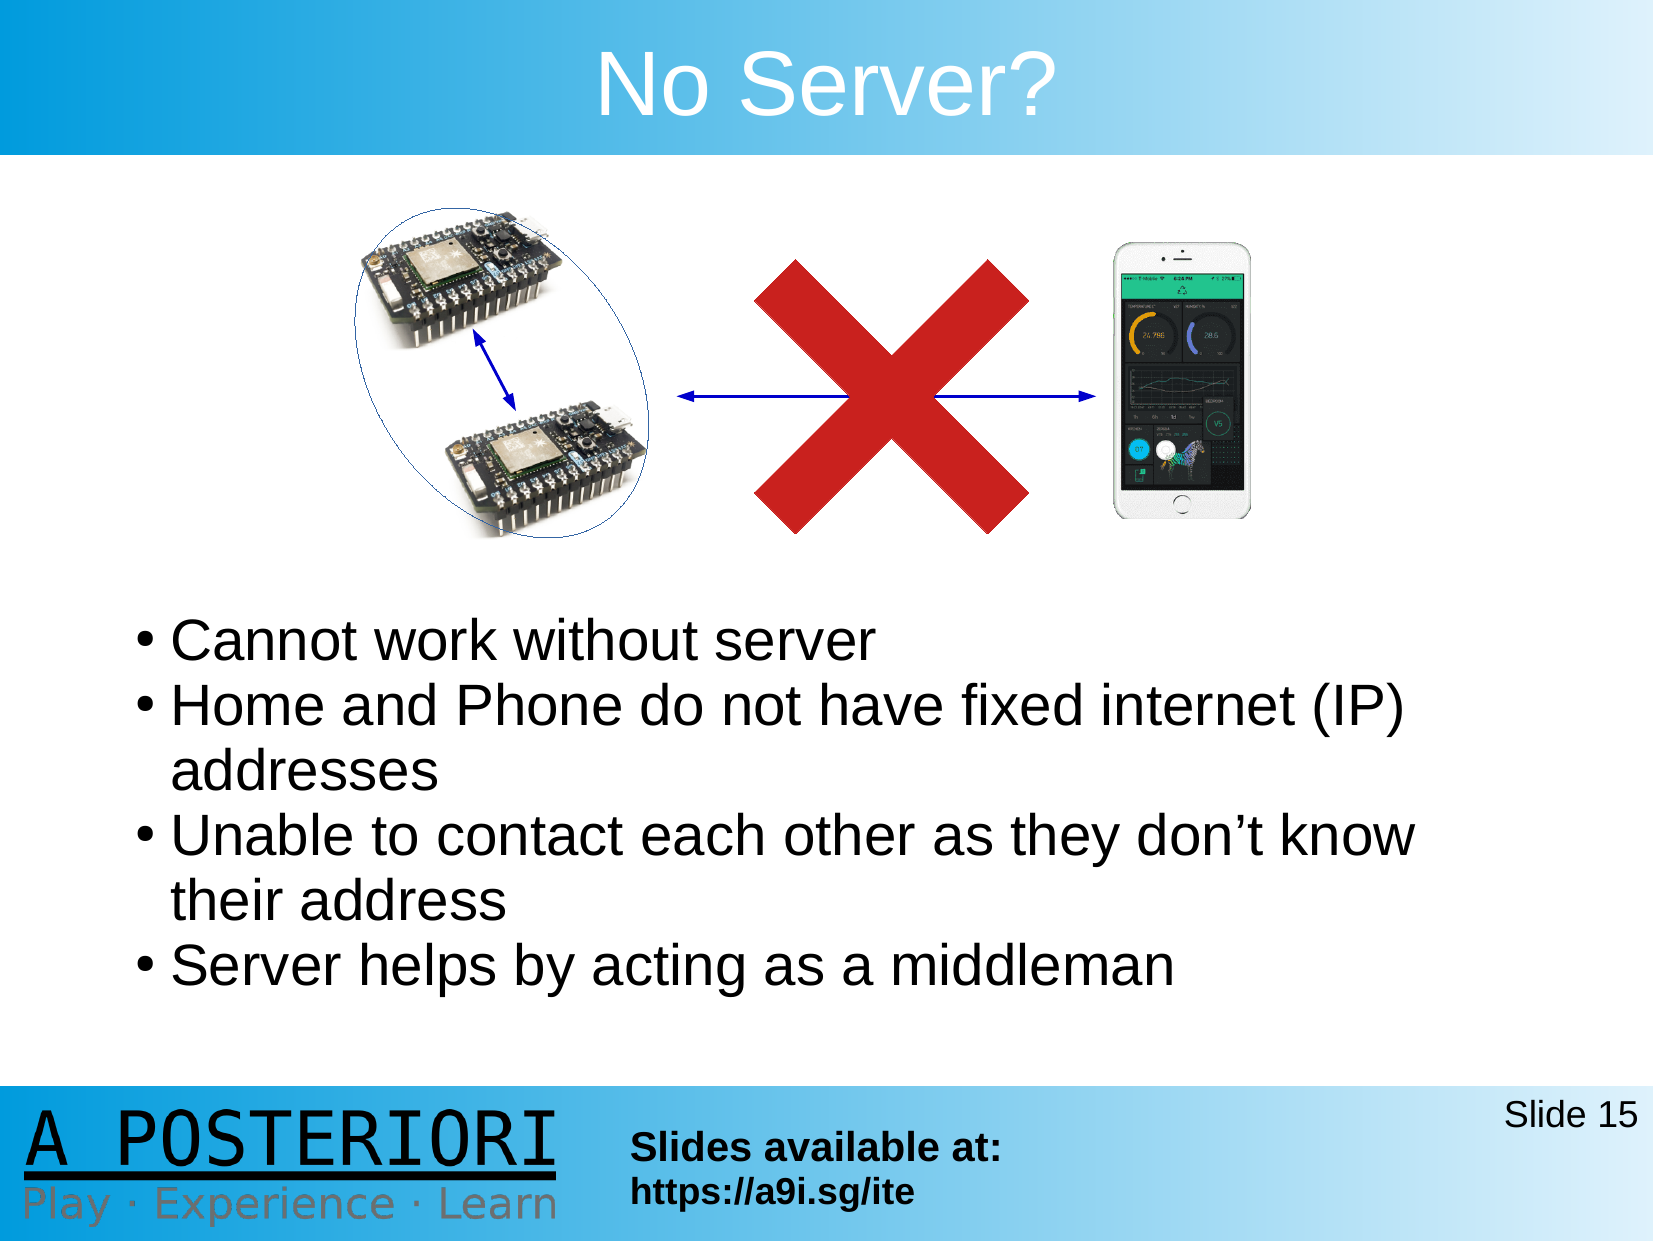

# No Server?
Cannot work without server
Home and Phone do not have fixed internet (IP) addresses
Unable to contact each other as they don’t know their address
Server helps by acting as a middleman